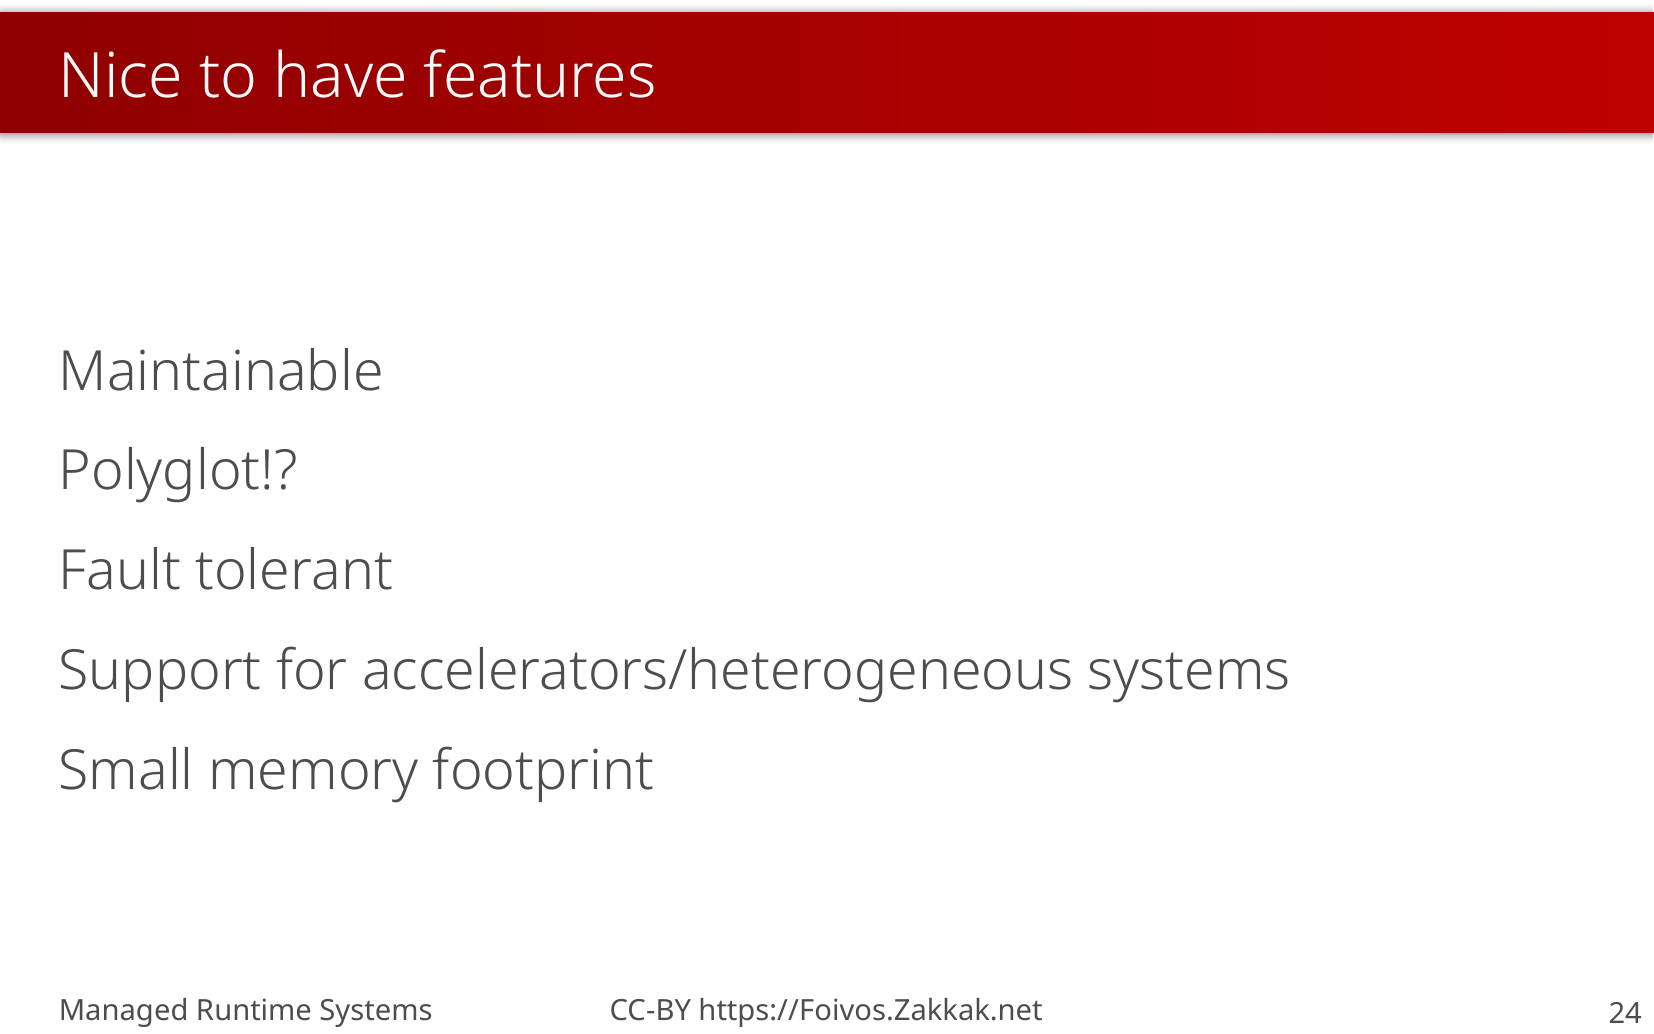

# Nice to have features
Maintainable
Polyglot!?
Fault tolerant
Support for accelerators/heterogeneous systems
Small memory footprint
Managed Runtime Systems
CC-BY https://Foivos.Zakkak.net
24